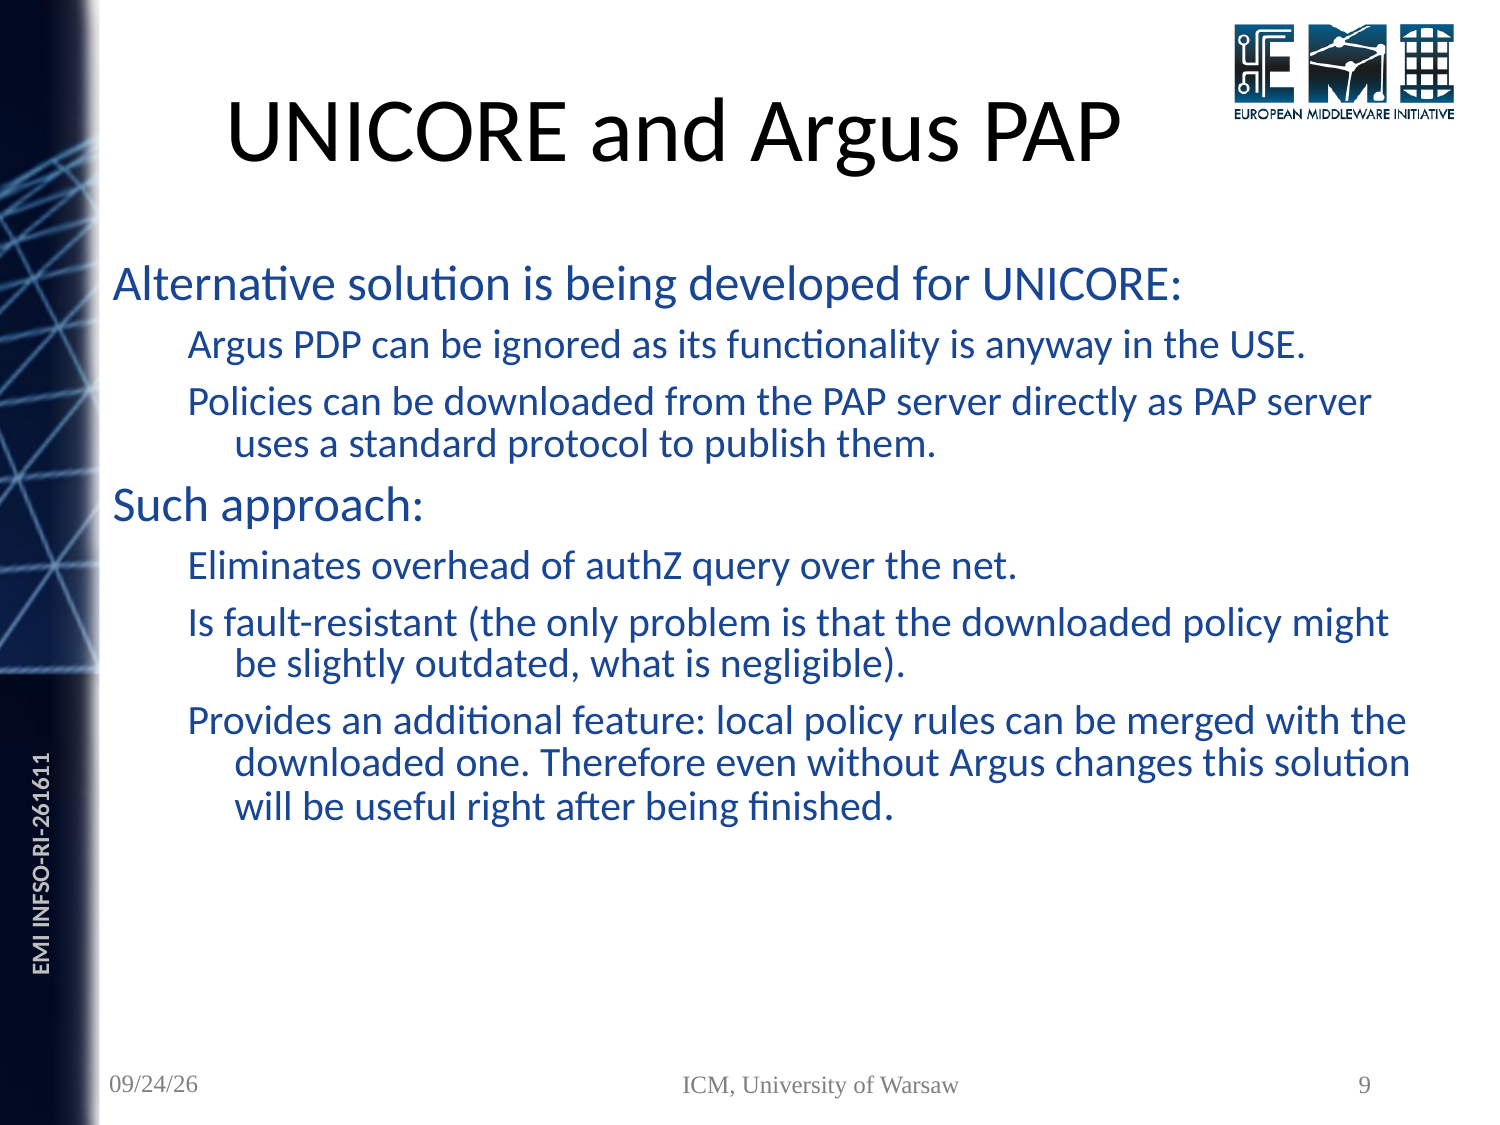

# UNICORE and Argus PAP
Alternative solution is being developed for UNICORE:
Argus PDP can be ignored as its functionality is anyway in the USE.
Policies can be downloaded from the PAP server directly as PAP server uses a standard protocol to publish them.
Such approach:
Eliminates overhead of authZ query over the net.
Is fault-resistant (the only problem is that the downloaded policy might be slightly outdated, what is negligible).
Provides an additional feature: local policy rules can be merged with the downloaded one. Therefore even without Argus changes this solution will be useful right after being finished.
9